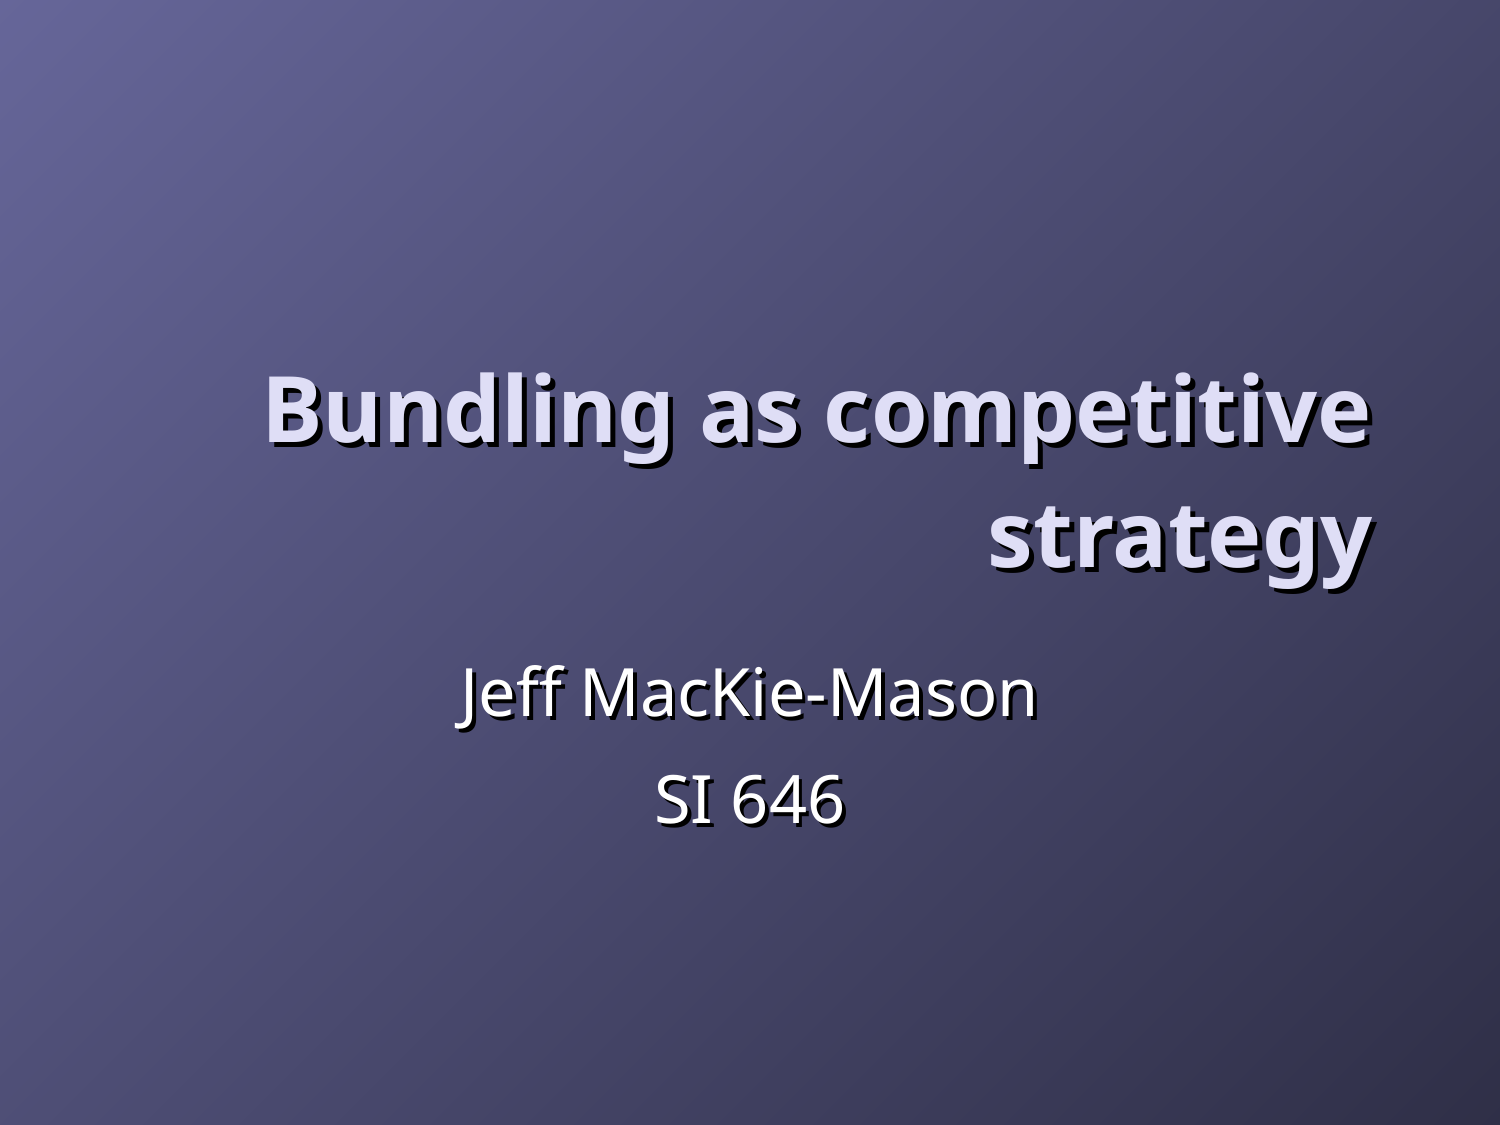

# Bundling as competitive strategy
Jeff MacKie-Mason
SI 646